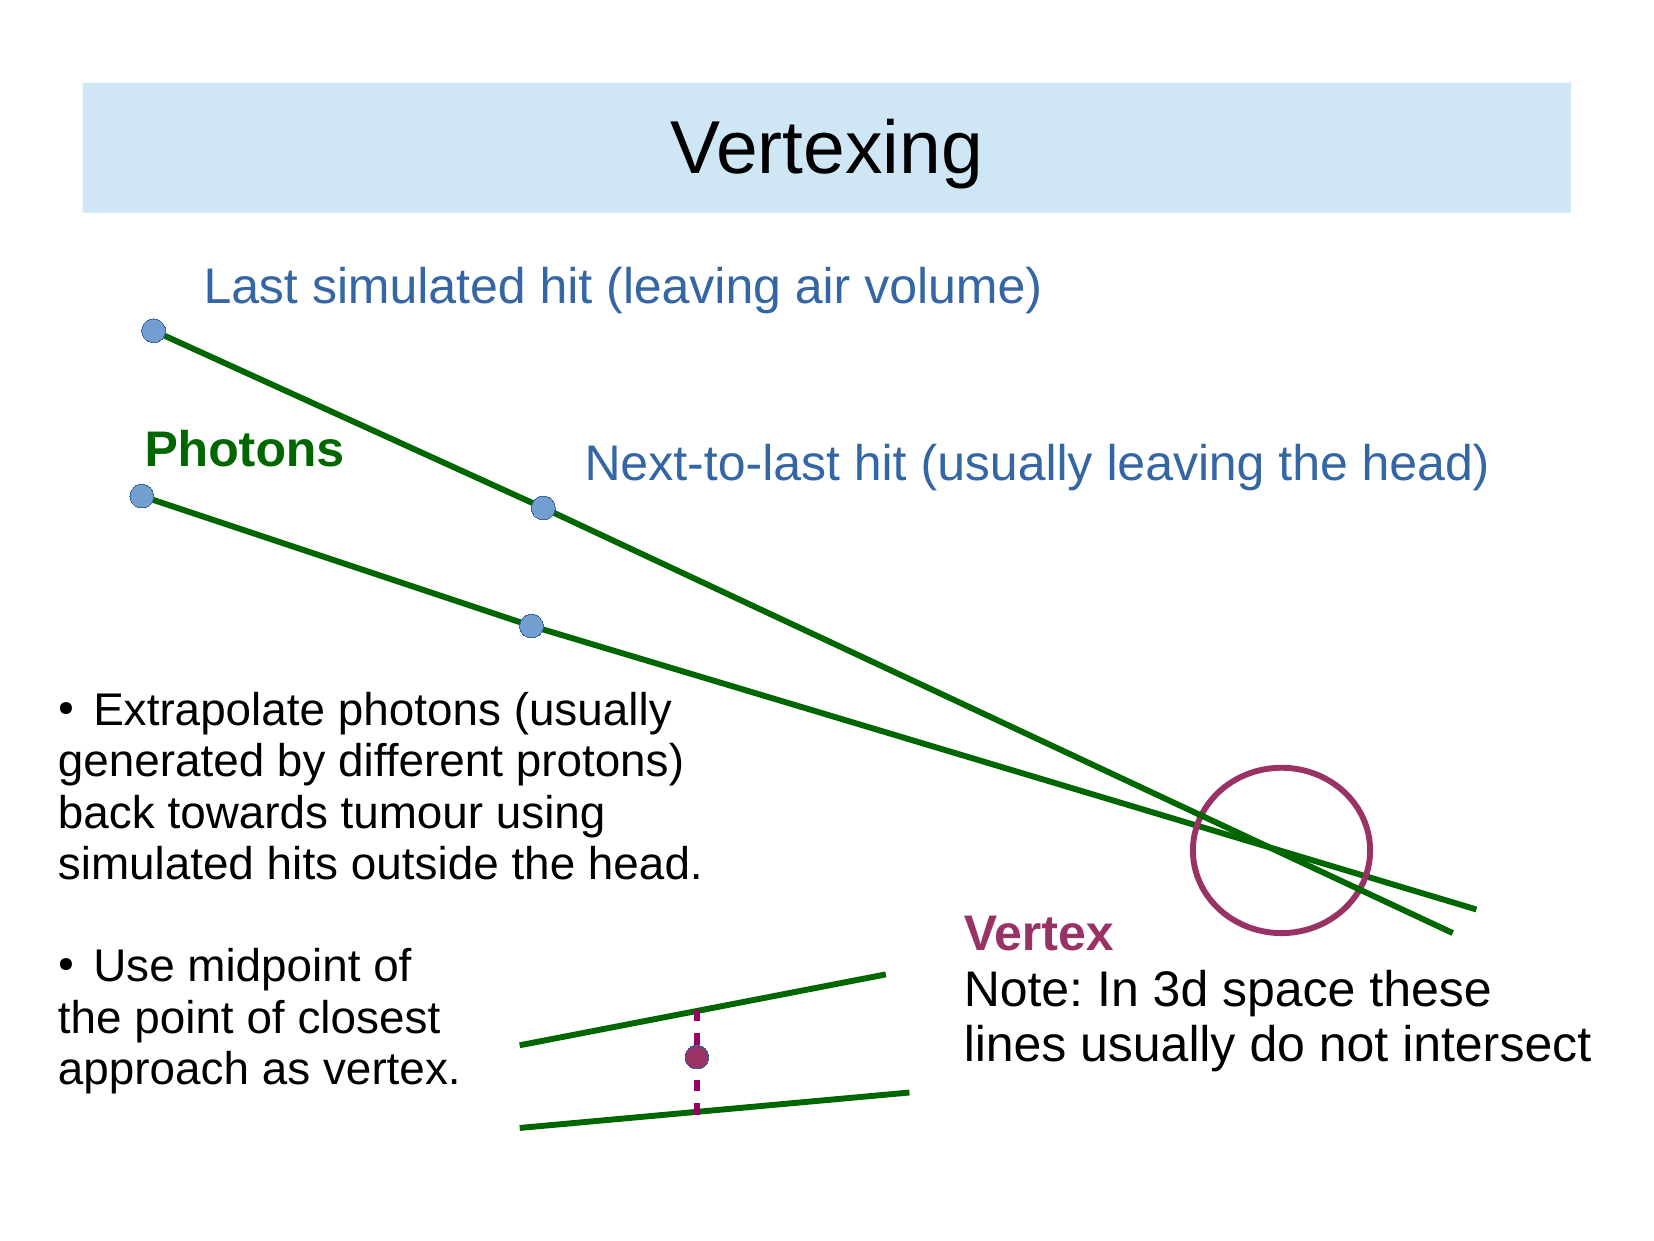

# Vertexing
Last simulated hit (leaving air volume)
Photons
Next-to-last hit (usually leaving the head)
Extrapolate photons (usually
generated by different protons)
back towards tumour using
simulated hits outside the head.
Use midpoint of
the point of closest
approach as vertex.
Vertex
Note: In 3d space these
lines usually do not intersect